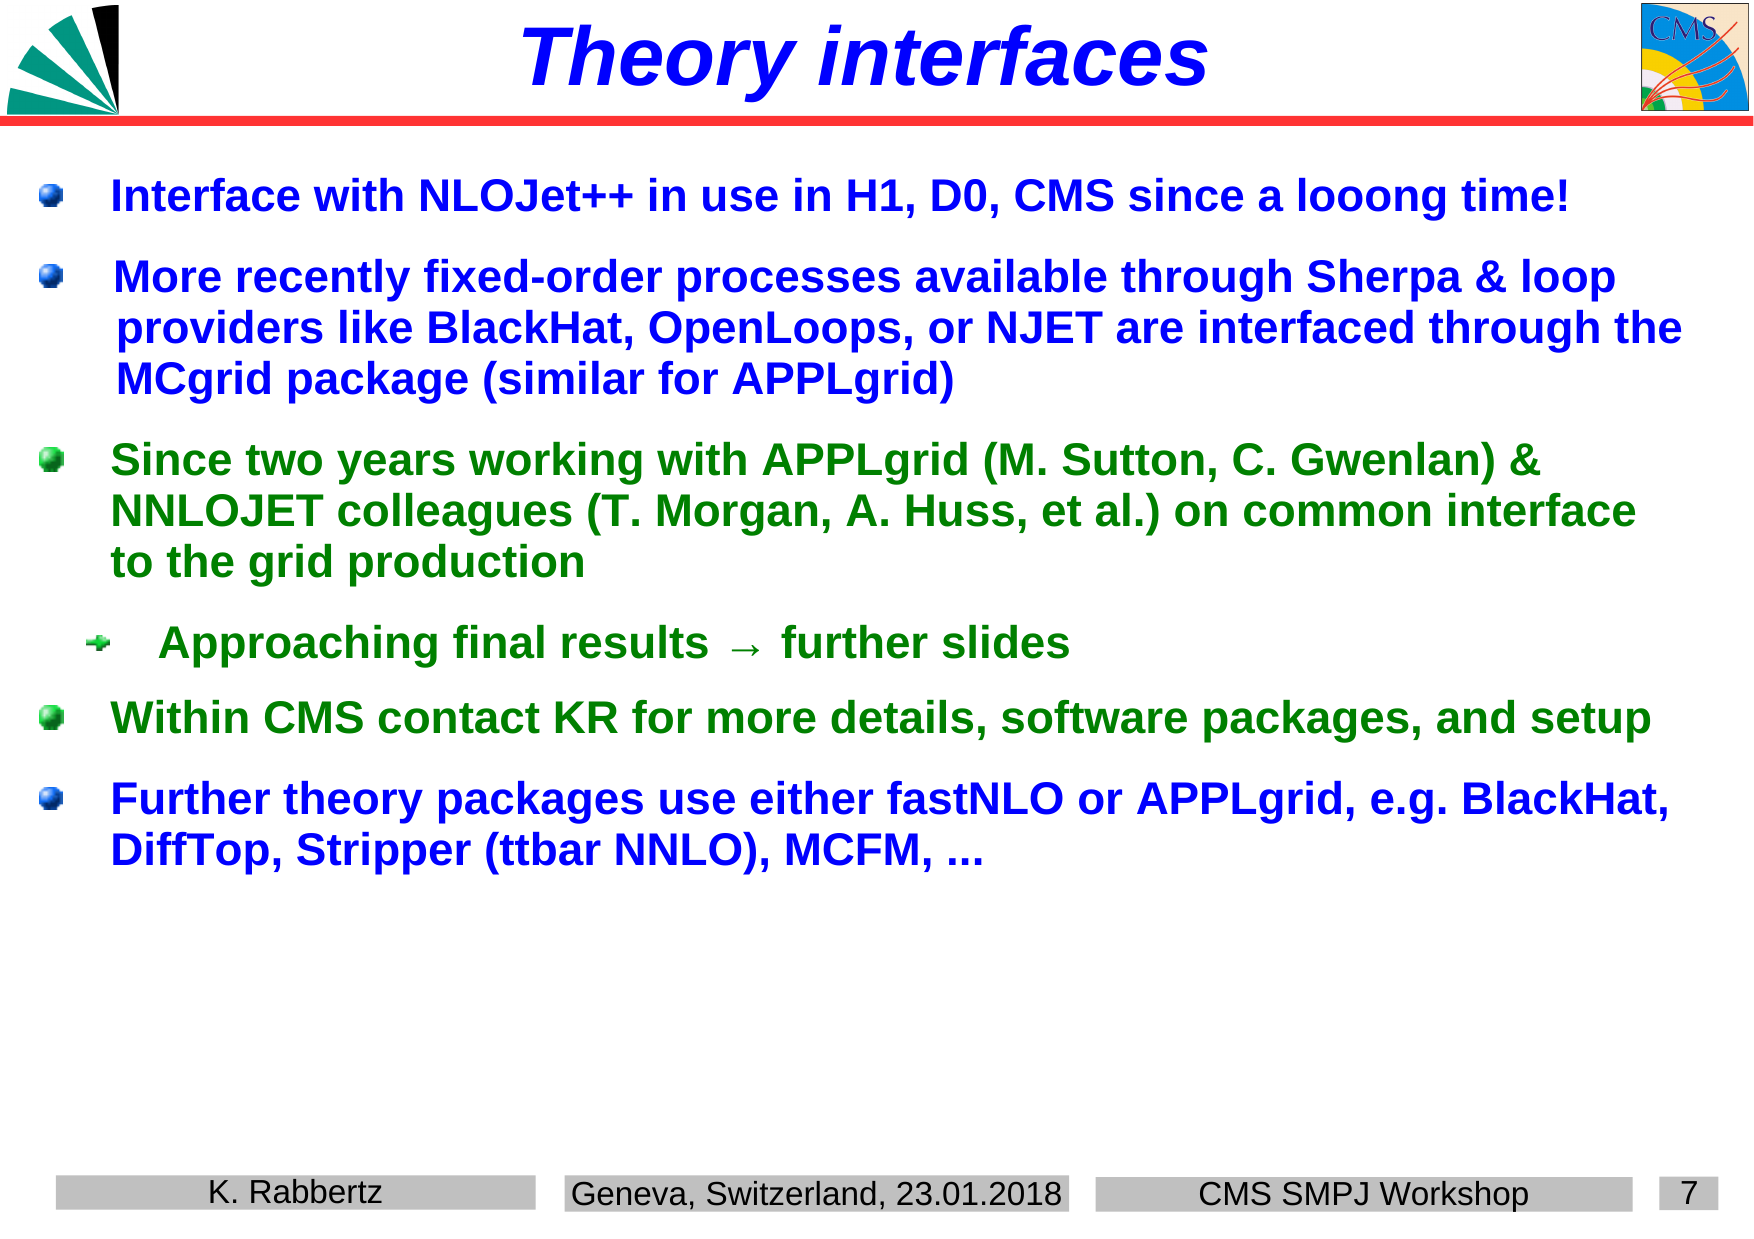

# Theory interfaces
Interface with NLOJet++ in use in H1, D0, CMS since a looong time!
 More recently fixed-order processes available through Sherpa & loop providers like BlackHat, OpenLoops, or NJET are interfaced through the MCgrid package (similar for APPLgrid)
Since two years working with APPLgrid (M. Sutton, C. Gwenlan) & NNLOJET colleagues (T. Morgan, A. Huss, et al.) on common interface to the grid production
Approaching final results → further slides
Within CMS contact KR for more details, software packages, and setup
Further theory packages use either fastNLO or APPLgrid, e.g. BlackHat, DiffTop, Stripper (ttbar NNLO), MCFM, ...